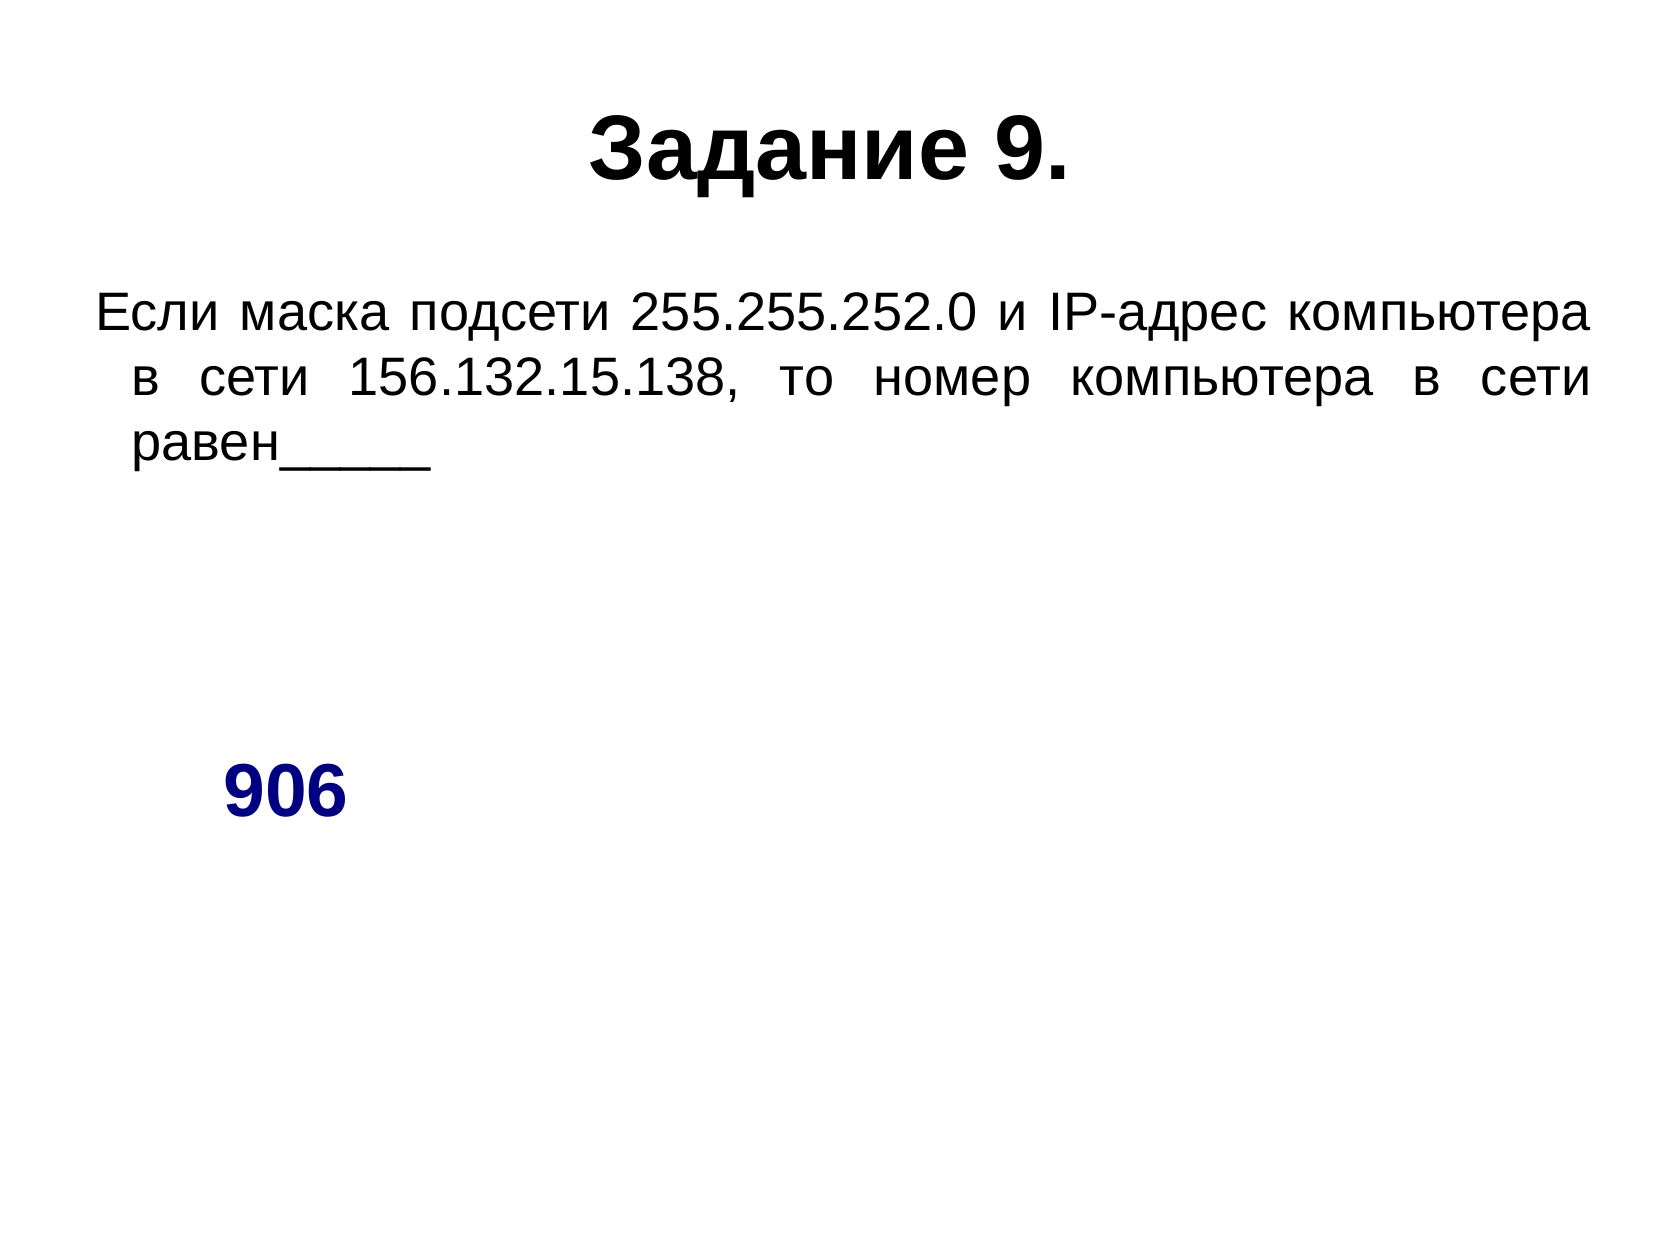

# Задание 9.
Если маска подсети 255.255.252.0 и IP-адрес компьютера в сети 156.132.15.138, то номер компьютера в сети равен_____
 	906